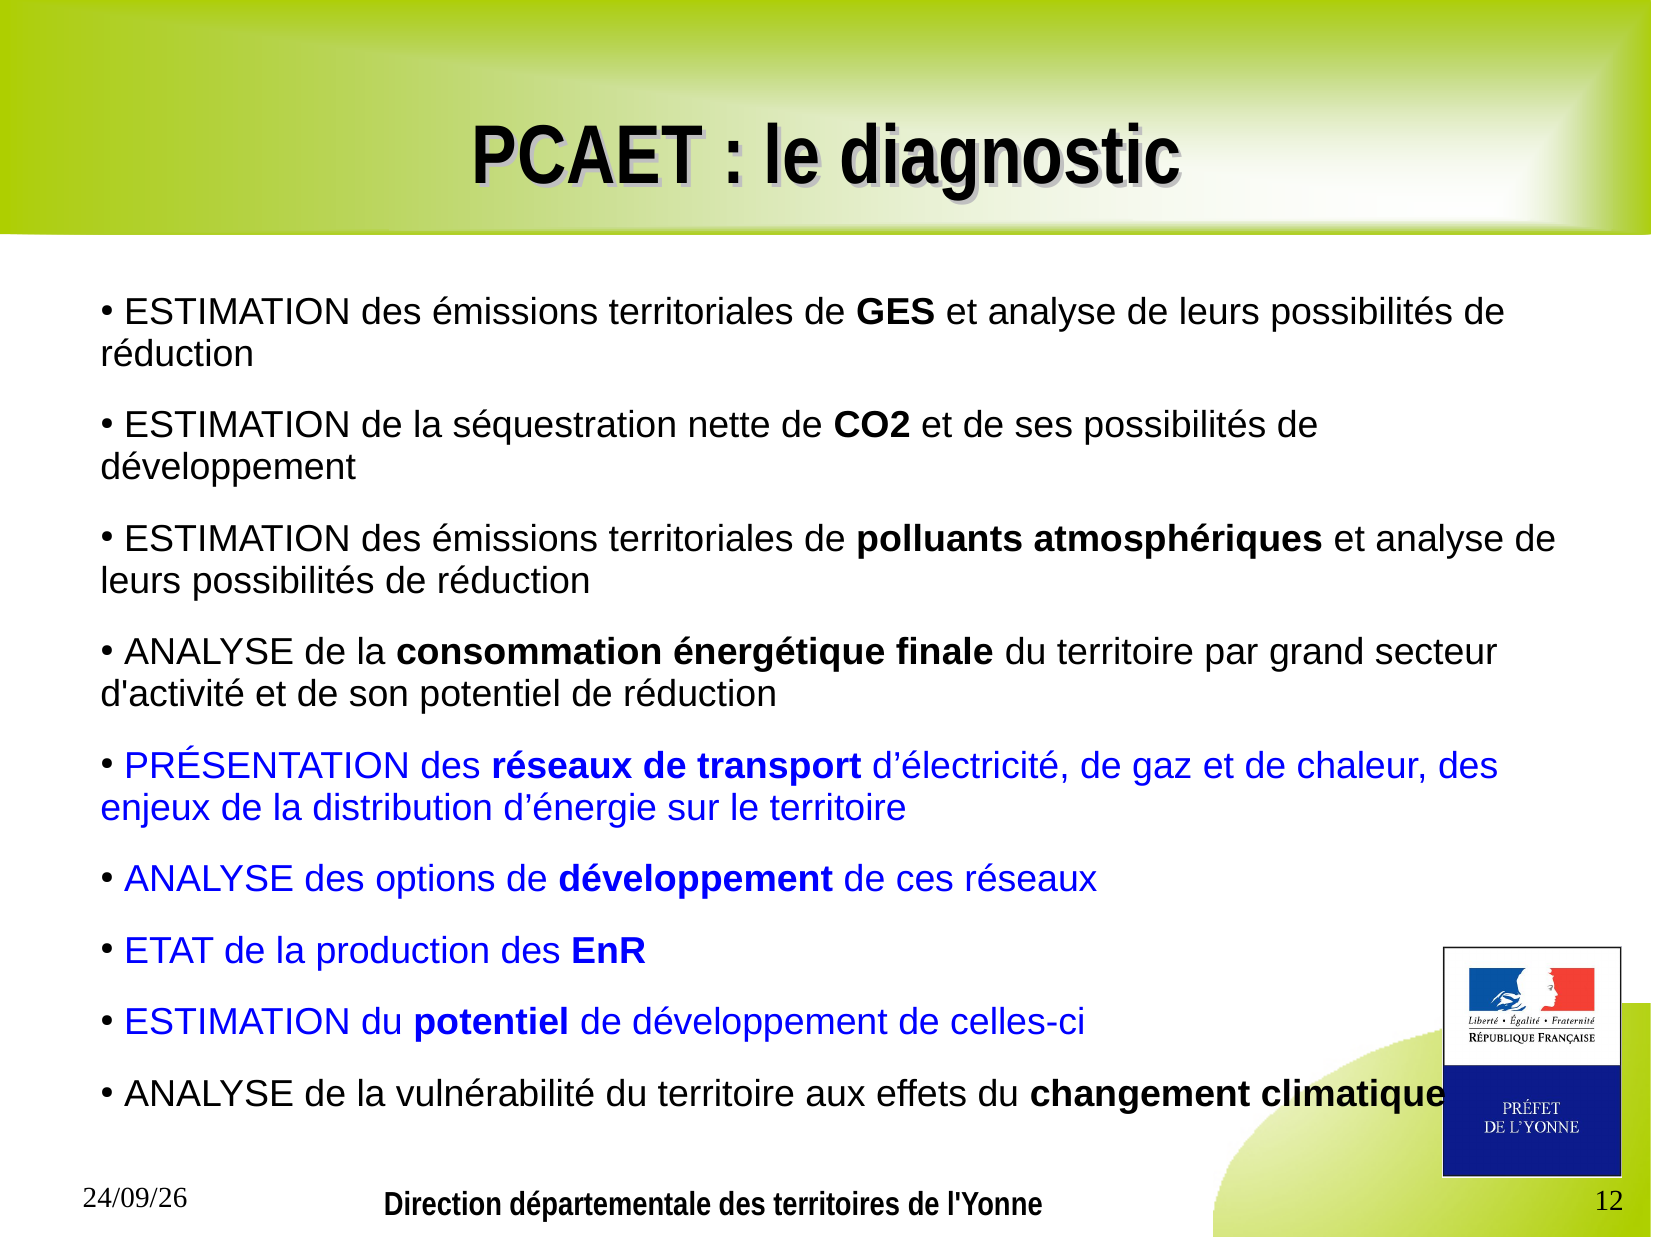

# PCAET : le diagnostic
 ESTIMATION des émissions territoriales de GES et analyse de leurs possibilités de réduction
 ESTIMATION de la séquestration nette de CO2 et de ses possibilités de développement
 ESTIMATION des émissions territoriales de polluants atmosphériques et analyse de leurs possibilités de réduction
 ANALYSE de la consommation énergétique finale du territoire par grand secteur d'activité et de son potentiel de réduction
 PRÉSENTATION des réseaux de transport d’électricité, de gaz et de chaleur, des enjeux de la distribution d’énergie sur le territoire
 ANALYSE des options de développement de ces réseaux
 ETAT de la production des EnR
 ESTIMATION du potentiel de développement de celles-ci
 ANALYSE de la vulnérabilité du territoire aux effets du changement climatique
Direction départementale des territoires de l'Yonne
12